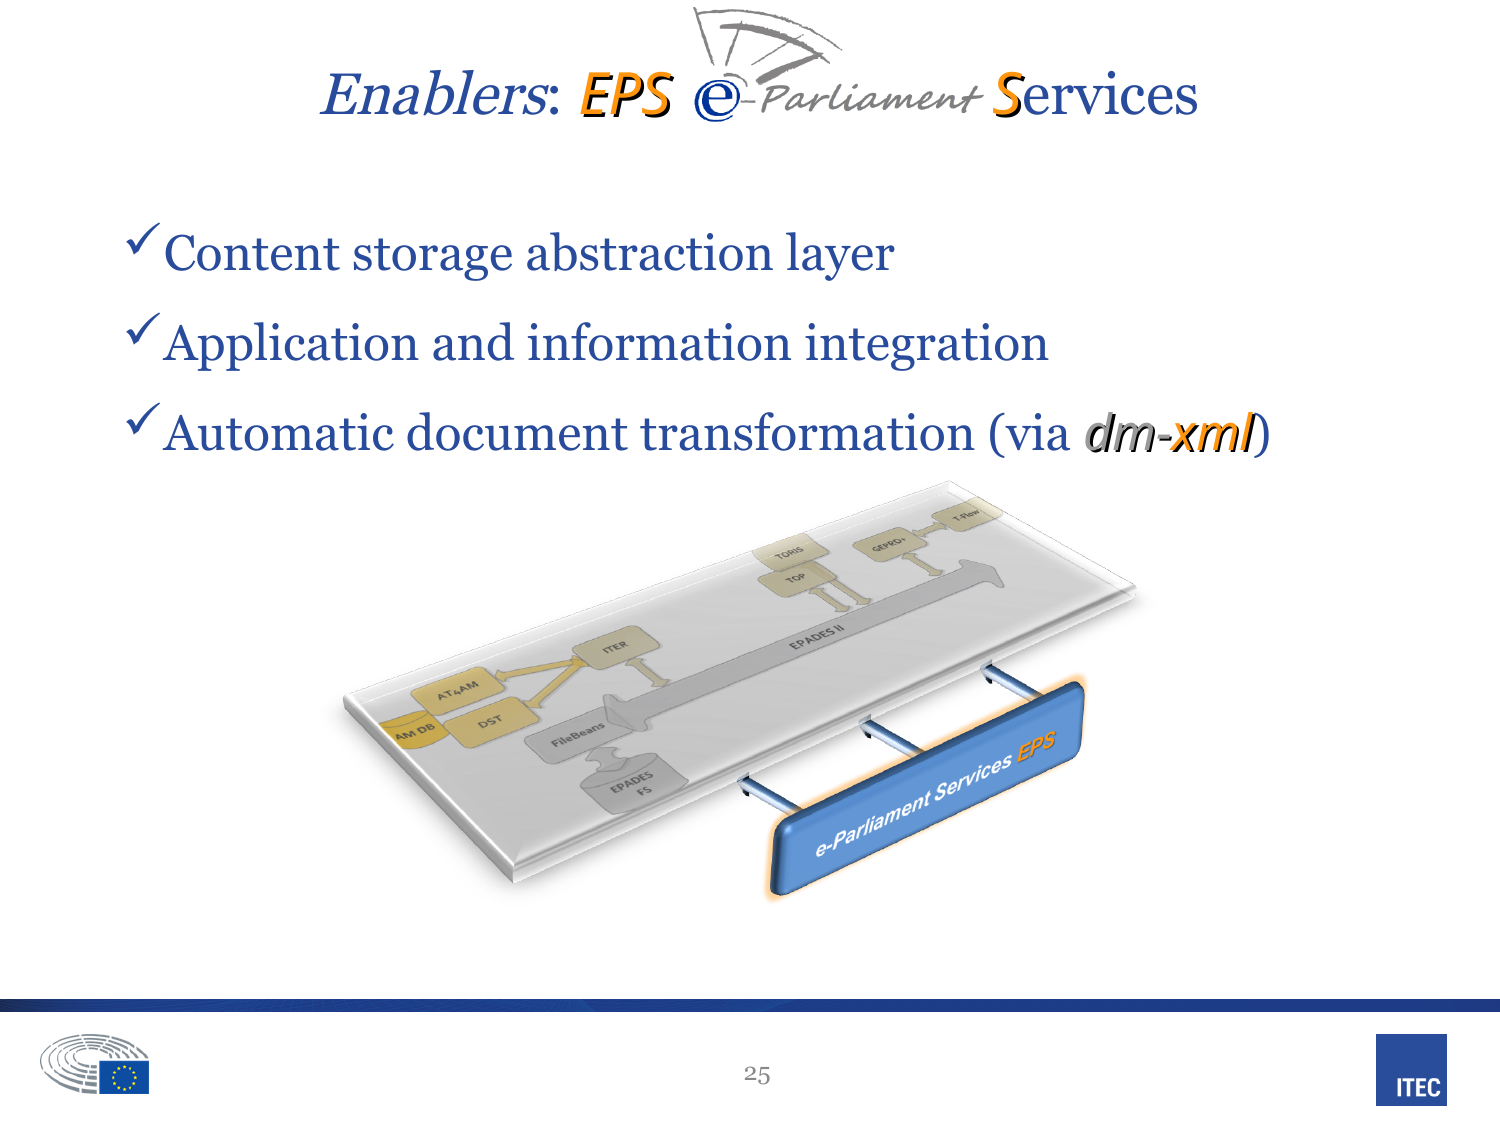

Enablers: EPS Services
Content storage abstraction layer
Application and information integration
Automatic document transformation (via dm-xml)